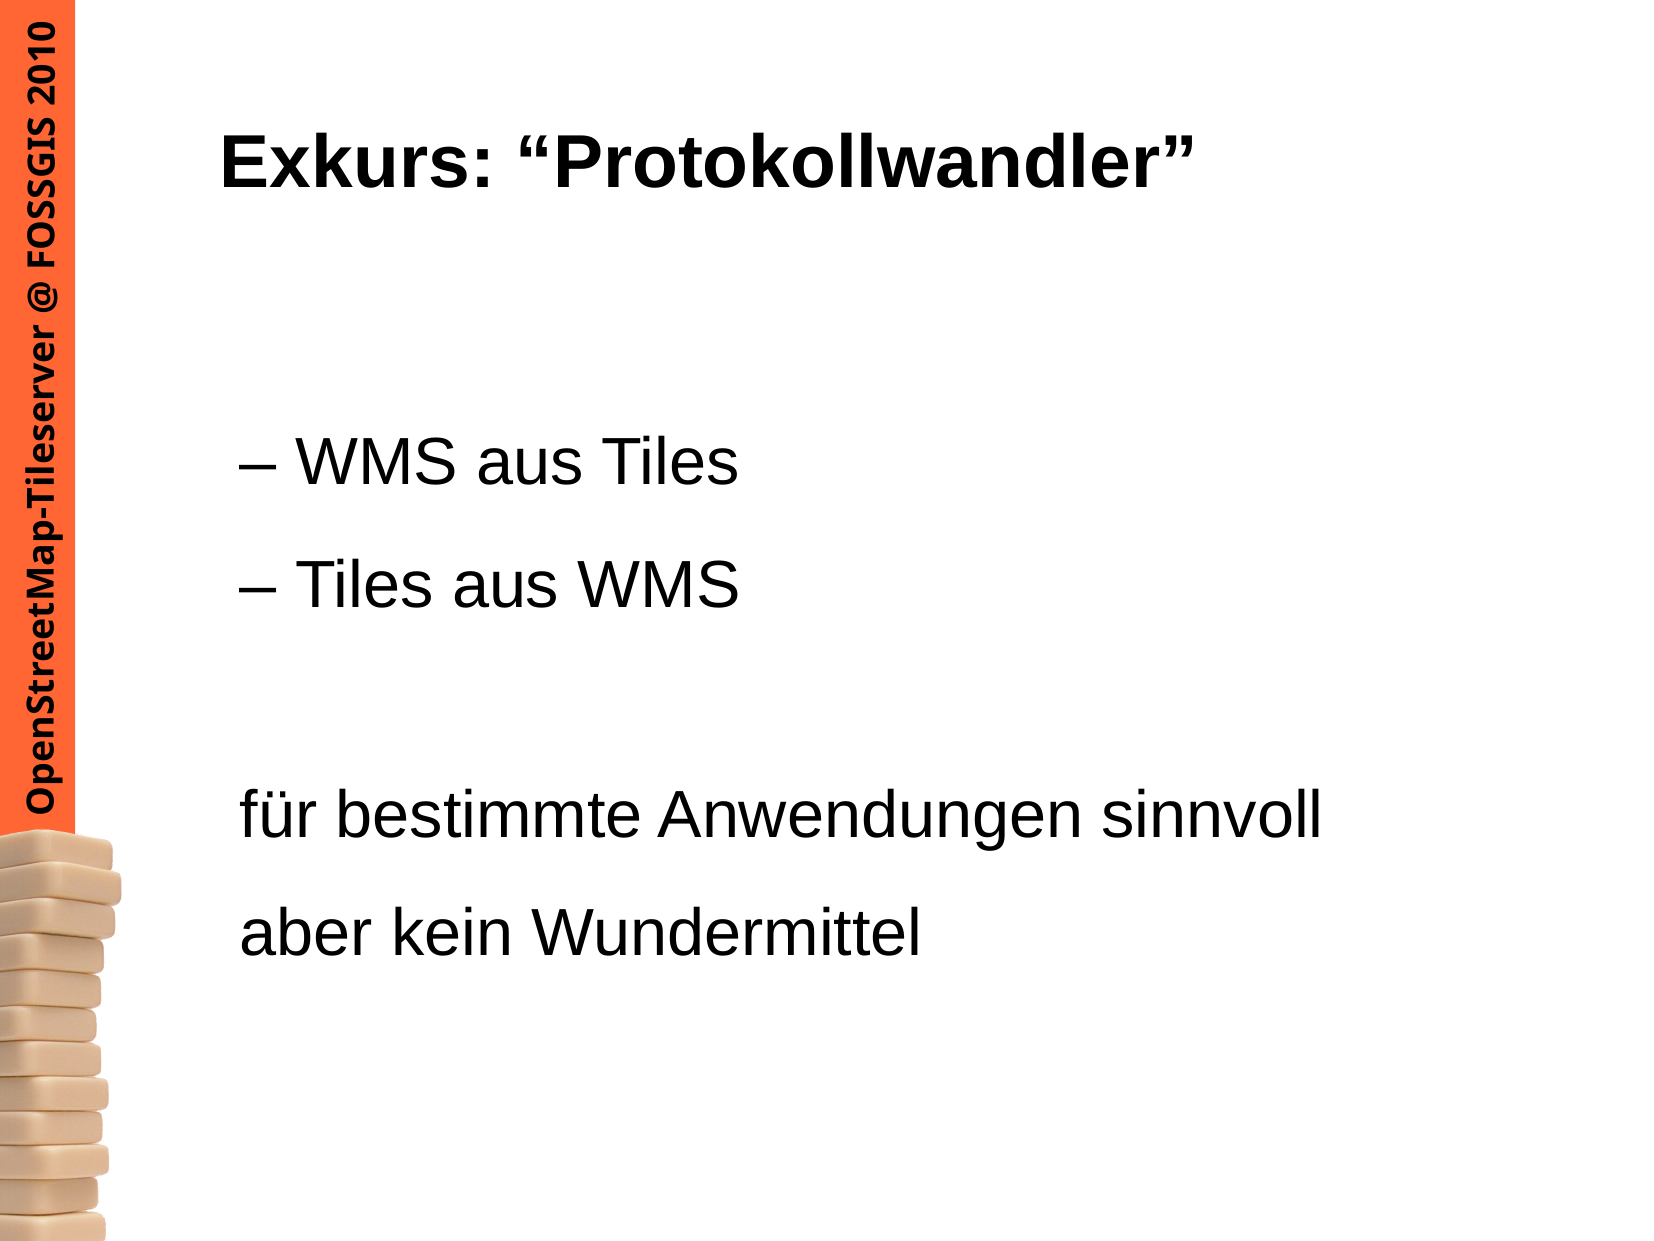

Exkurs: “Protokollwandler”
– WMS aus Tiles
– Tiles aus WMS
für bestimmte Anwendungen sinnvoll
aber kein Wundermittel